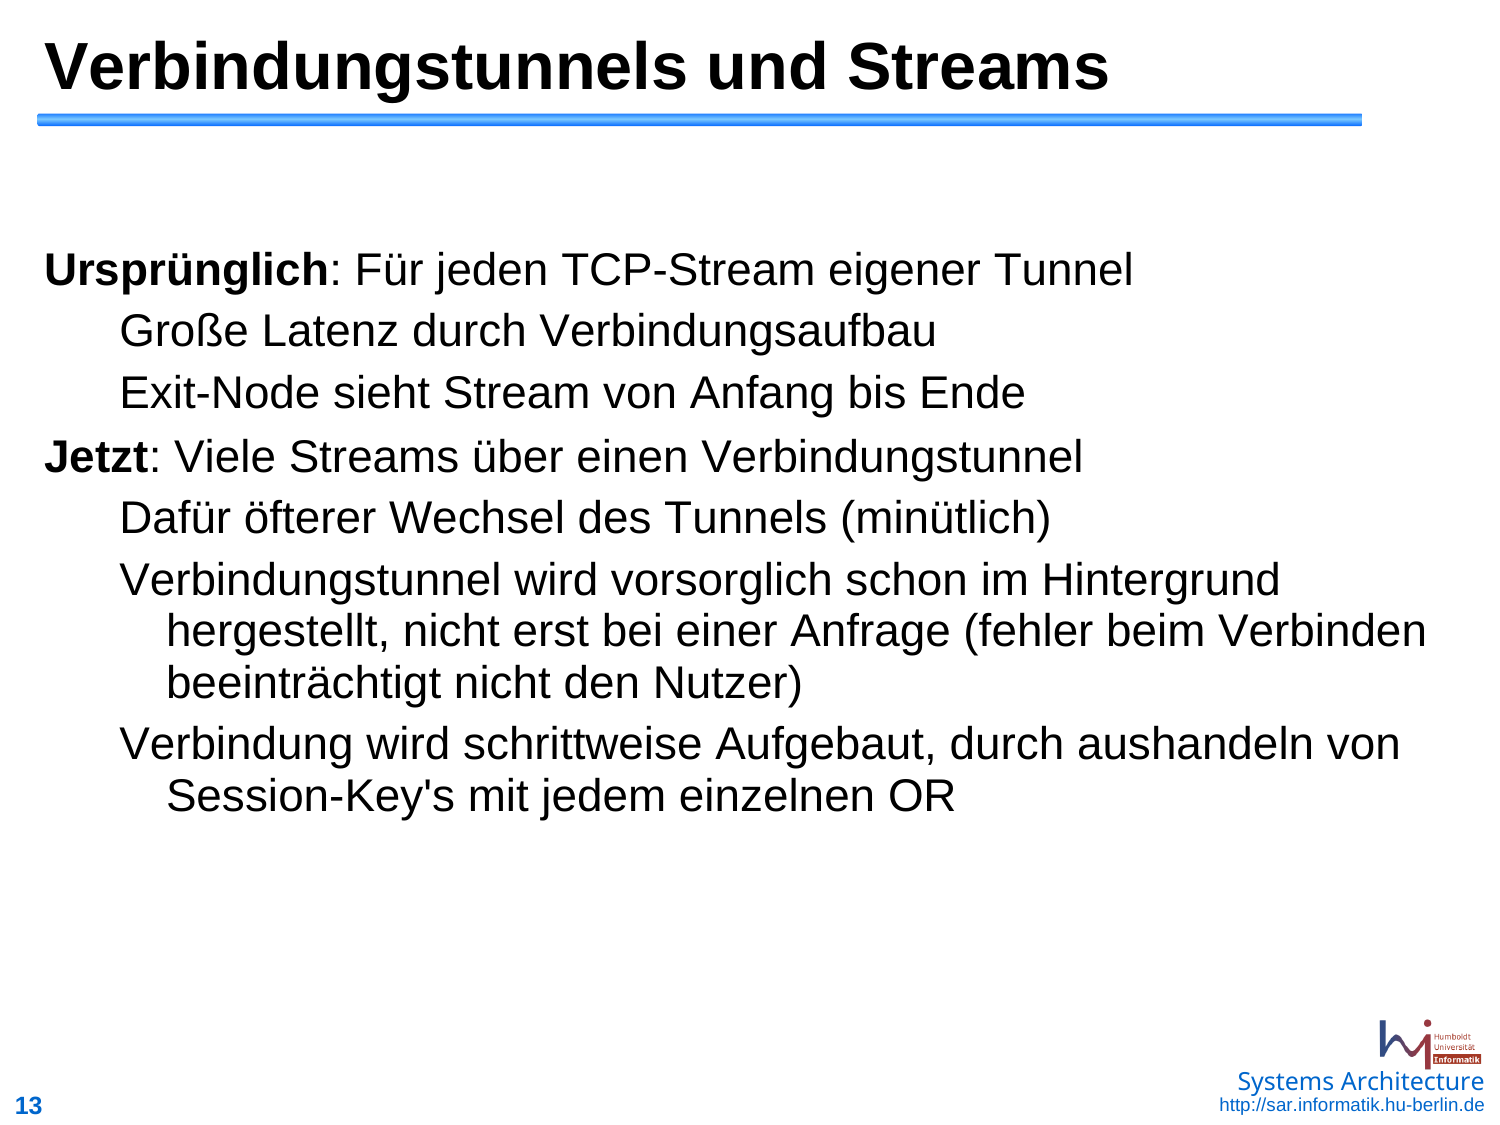

# Verbindungstunnels und Streams
Ursprünglich: Für jeden TCP-Stream eigener Tunnel
Große Latenz durch Verbindungsaufbau
Exit-Node sieht Stream von Anfang bis Ende
Jetzt: Viele Streams über einen Verbindungstunnel
Dafür öfterer Wechsel des Tunnels (minütlich)
Verbindungstunnel wird vorsorglich schon im Hintergrund hergestellt, nicht erst bei einer Anfrage (fehler beim Verbinden beeinträchtigt nicht den Nutzer)
Verbindung wird schrittweise Aufgebaut, durch aushandeln von Session-Key's mit jedem einzelnen OR